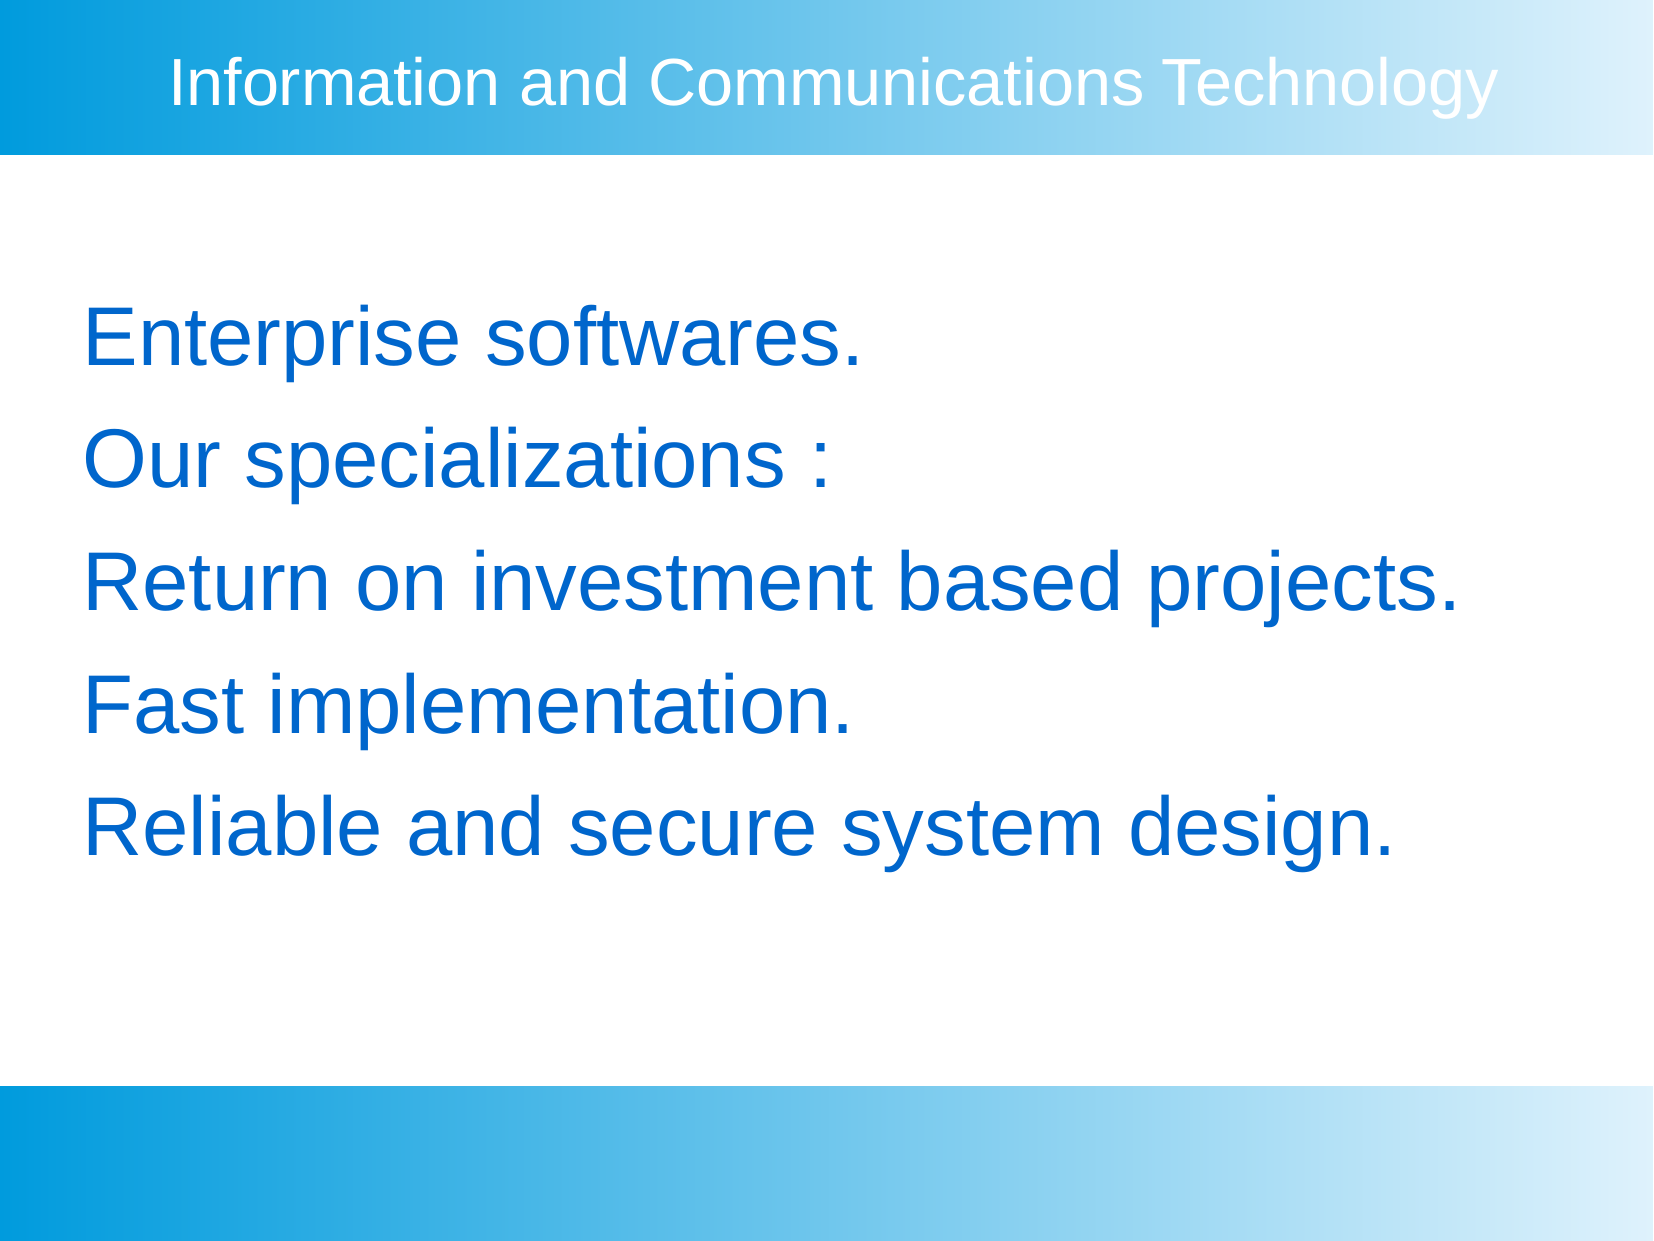

# Information and Communications Technology
Enterprise softwares.
Our specializations :
Return on investment based projects.
Fast implementation.
Reliable and secure system design.